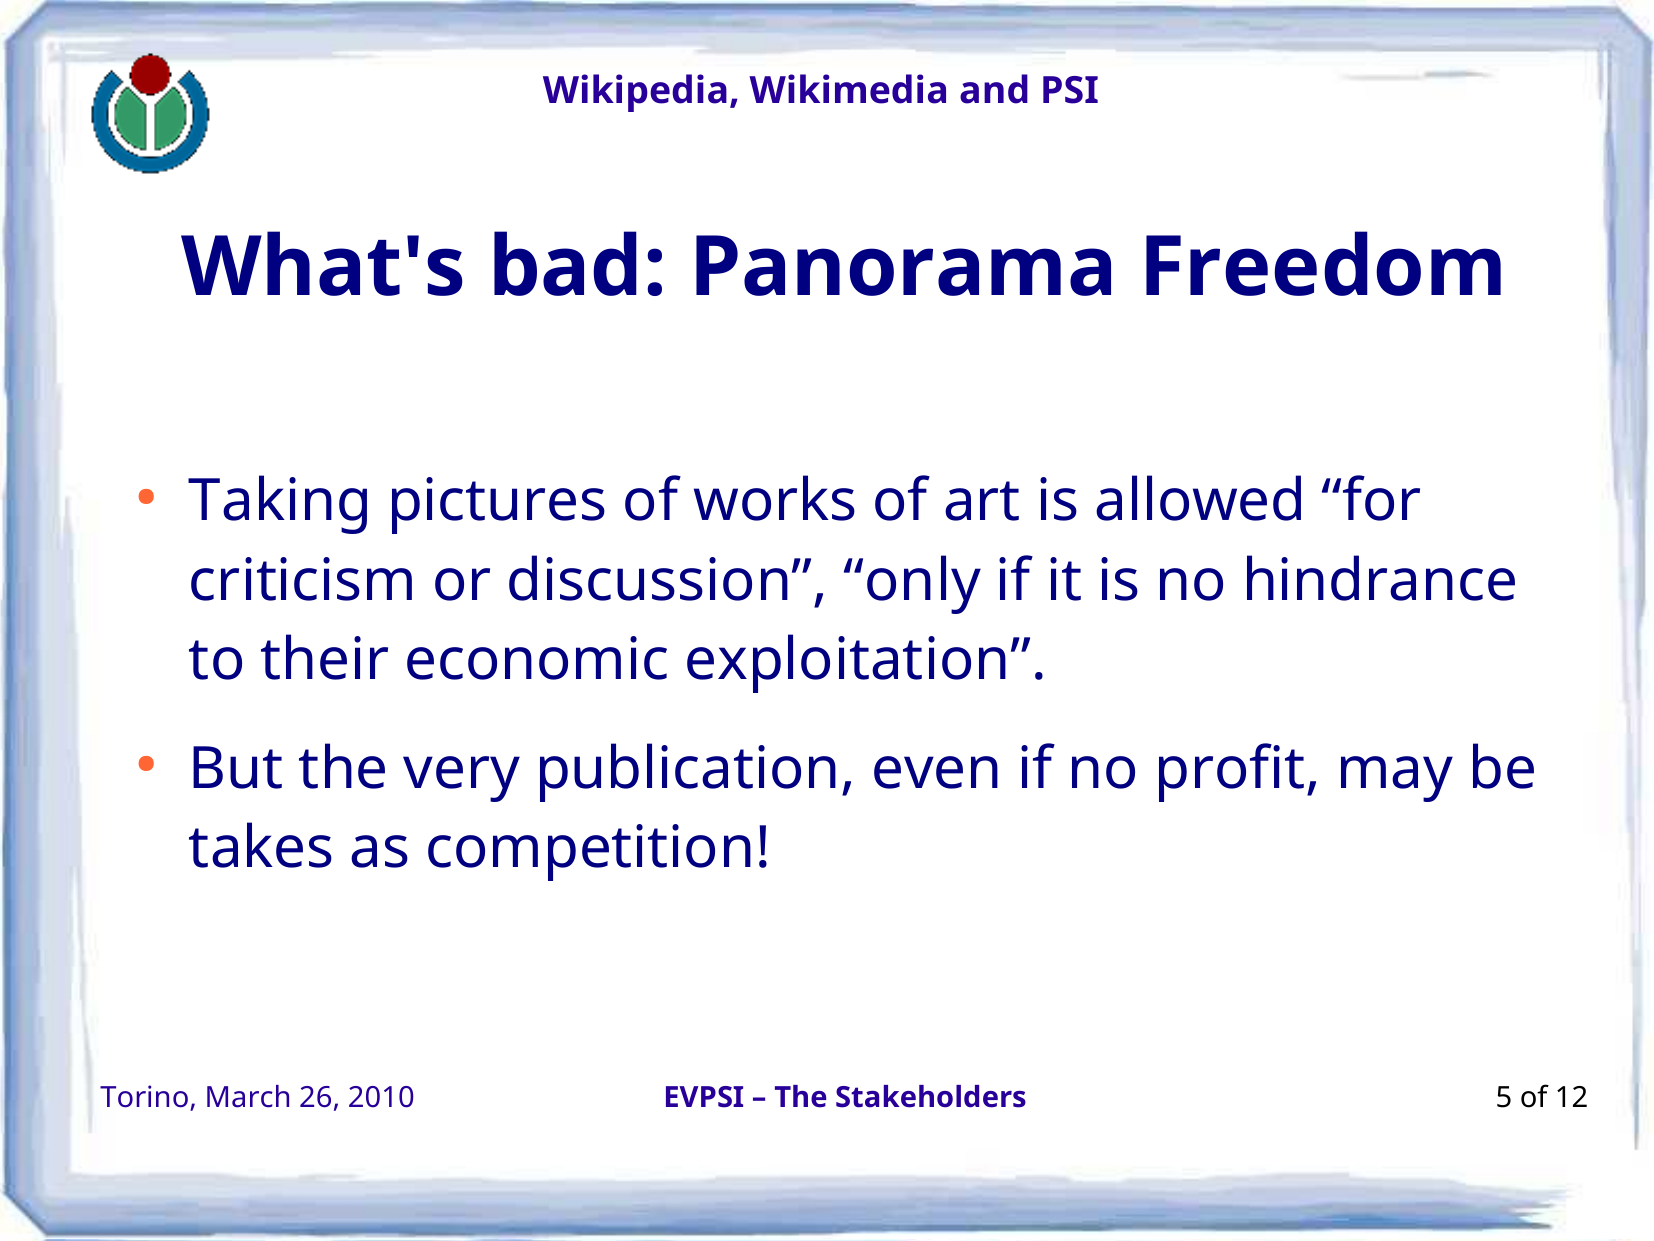

# Wikipedia, Wikimedia and PSI
What's bad: Panorama Freedom
Taking pictures of works of art is allowed “for criticism or discussion”, “only if it is no hindrance to their economic exploitation”.
But the very publication, even if no profit, may be takes as competition!
26 marzo 2010
EVPSI, Torino
5